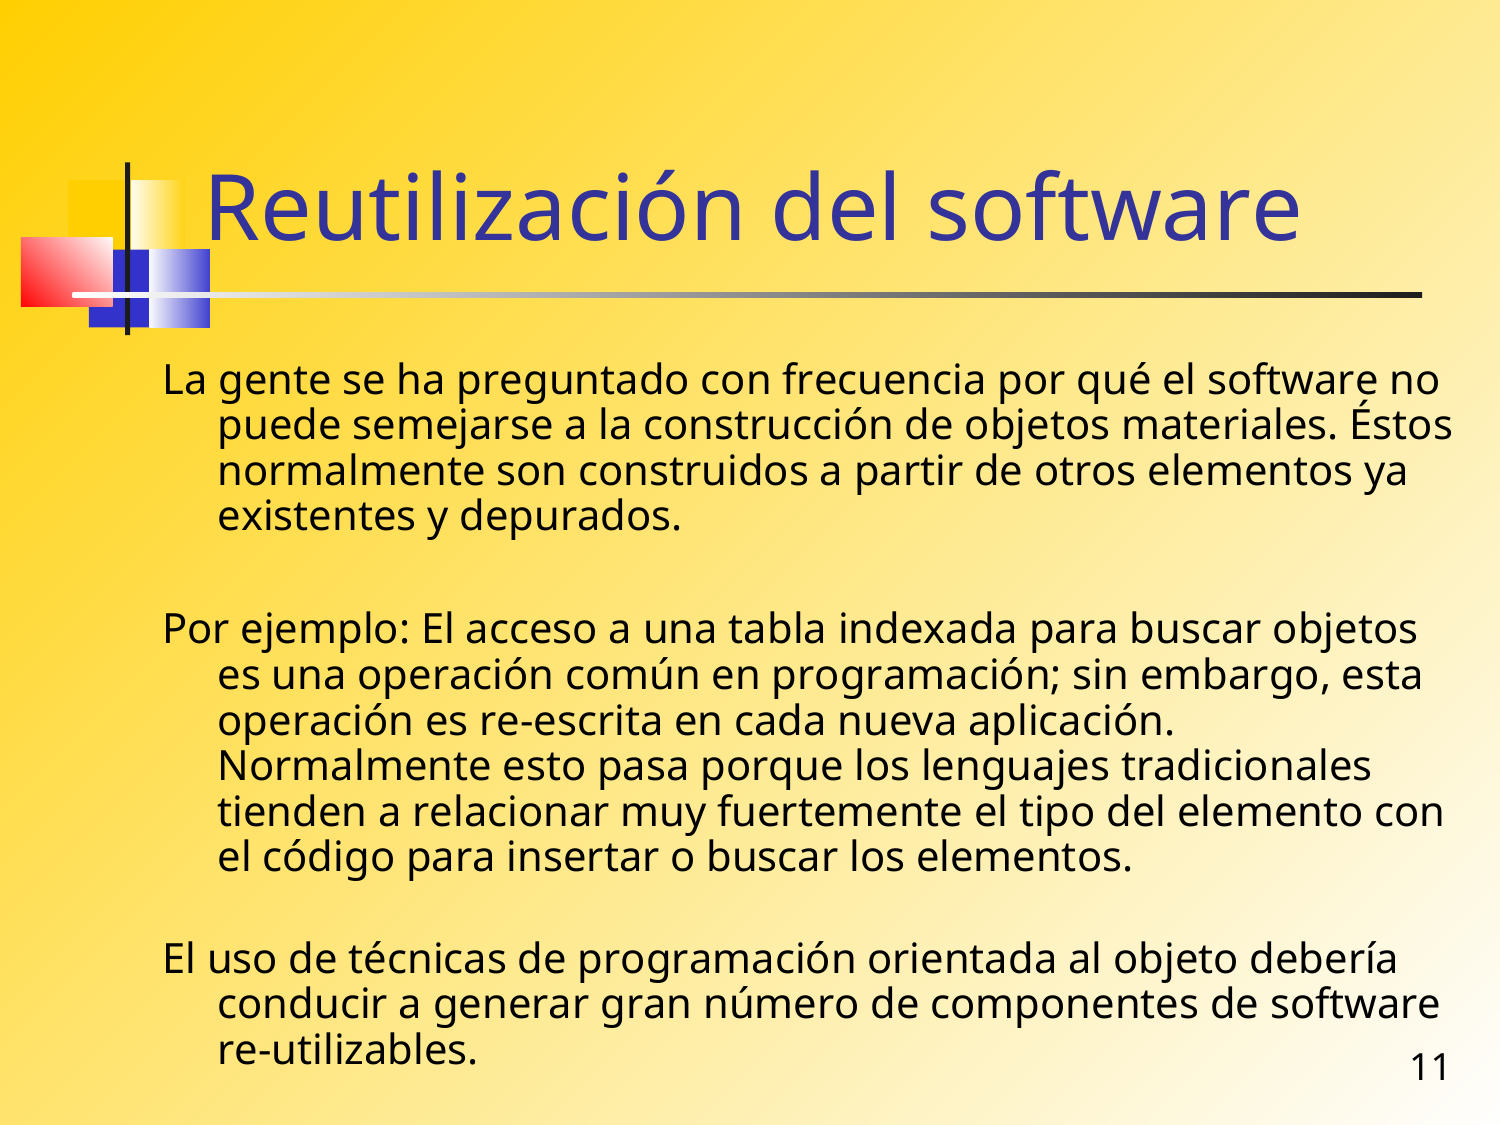

# Reutilización del software
La gente se ha preguntado con frecuencia por qué el software no puede semejarse a la construcción de objetos materiales. Éstos normalmente son construidos a partir de otros elementos ya existentes y depurados.
Por ejemplo: El acceso a una tabla indexada para buscar objetos es una operación común en programación; sin embargo, esta operación es re-escrita en cada nueva aplicación. Normalmente esto pasa porque los lenguajes tradicionales tienden a relacionar muy fuertemente el tipo del elemento con el código para insertar o buscar los elementos.
El uso de técnicas de programación orientada al objeto debería conducir a generar gran número de componentes de software re-utilizables.
11